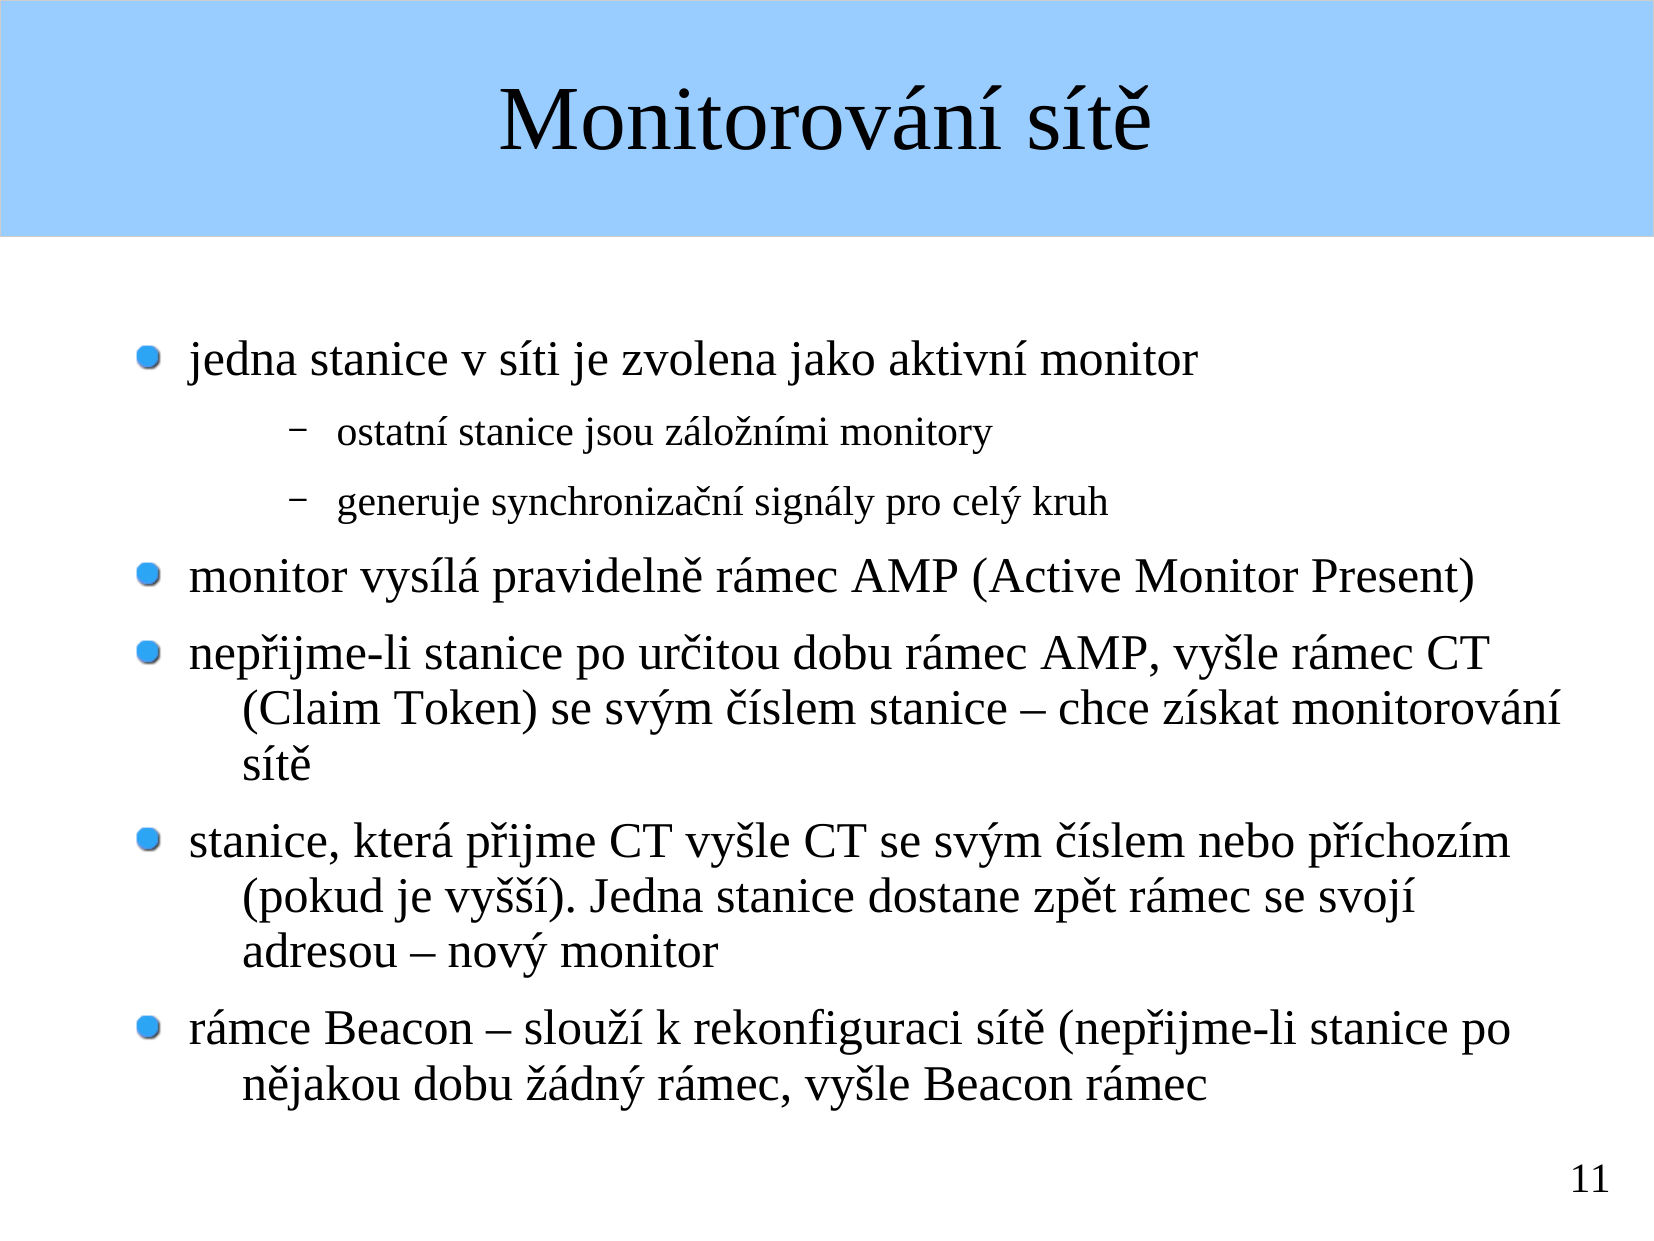

# Monitorování sítě
jedna stanice v síti je zvolena jako aktivní monitor
ostatní stanice jsou záložními monitory
generuje synchronizační signály pro celý kruh
monitor vysílá pravidelně rámec AMP (Active Monitor Present)
nepřijme-li stanice po určitou dobu rámec AMP, vyšle rámec CT (Claim Token) se svým číslem stanice – chce získat monitorování sítě
stanice, která přijme CT vyšle CT se svým číslem nebo příchozím (pokud je vyšší). Jedna stanice dostane zpět rámec se svojí adresou – nový monitor
rámce Beacon – slouží k rekonfiguraci sítě (nepřijme-li stanice po nějakou dobu žádný rámec, vyšle Beacon rámec